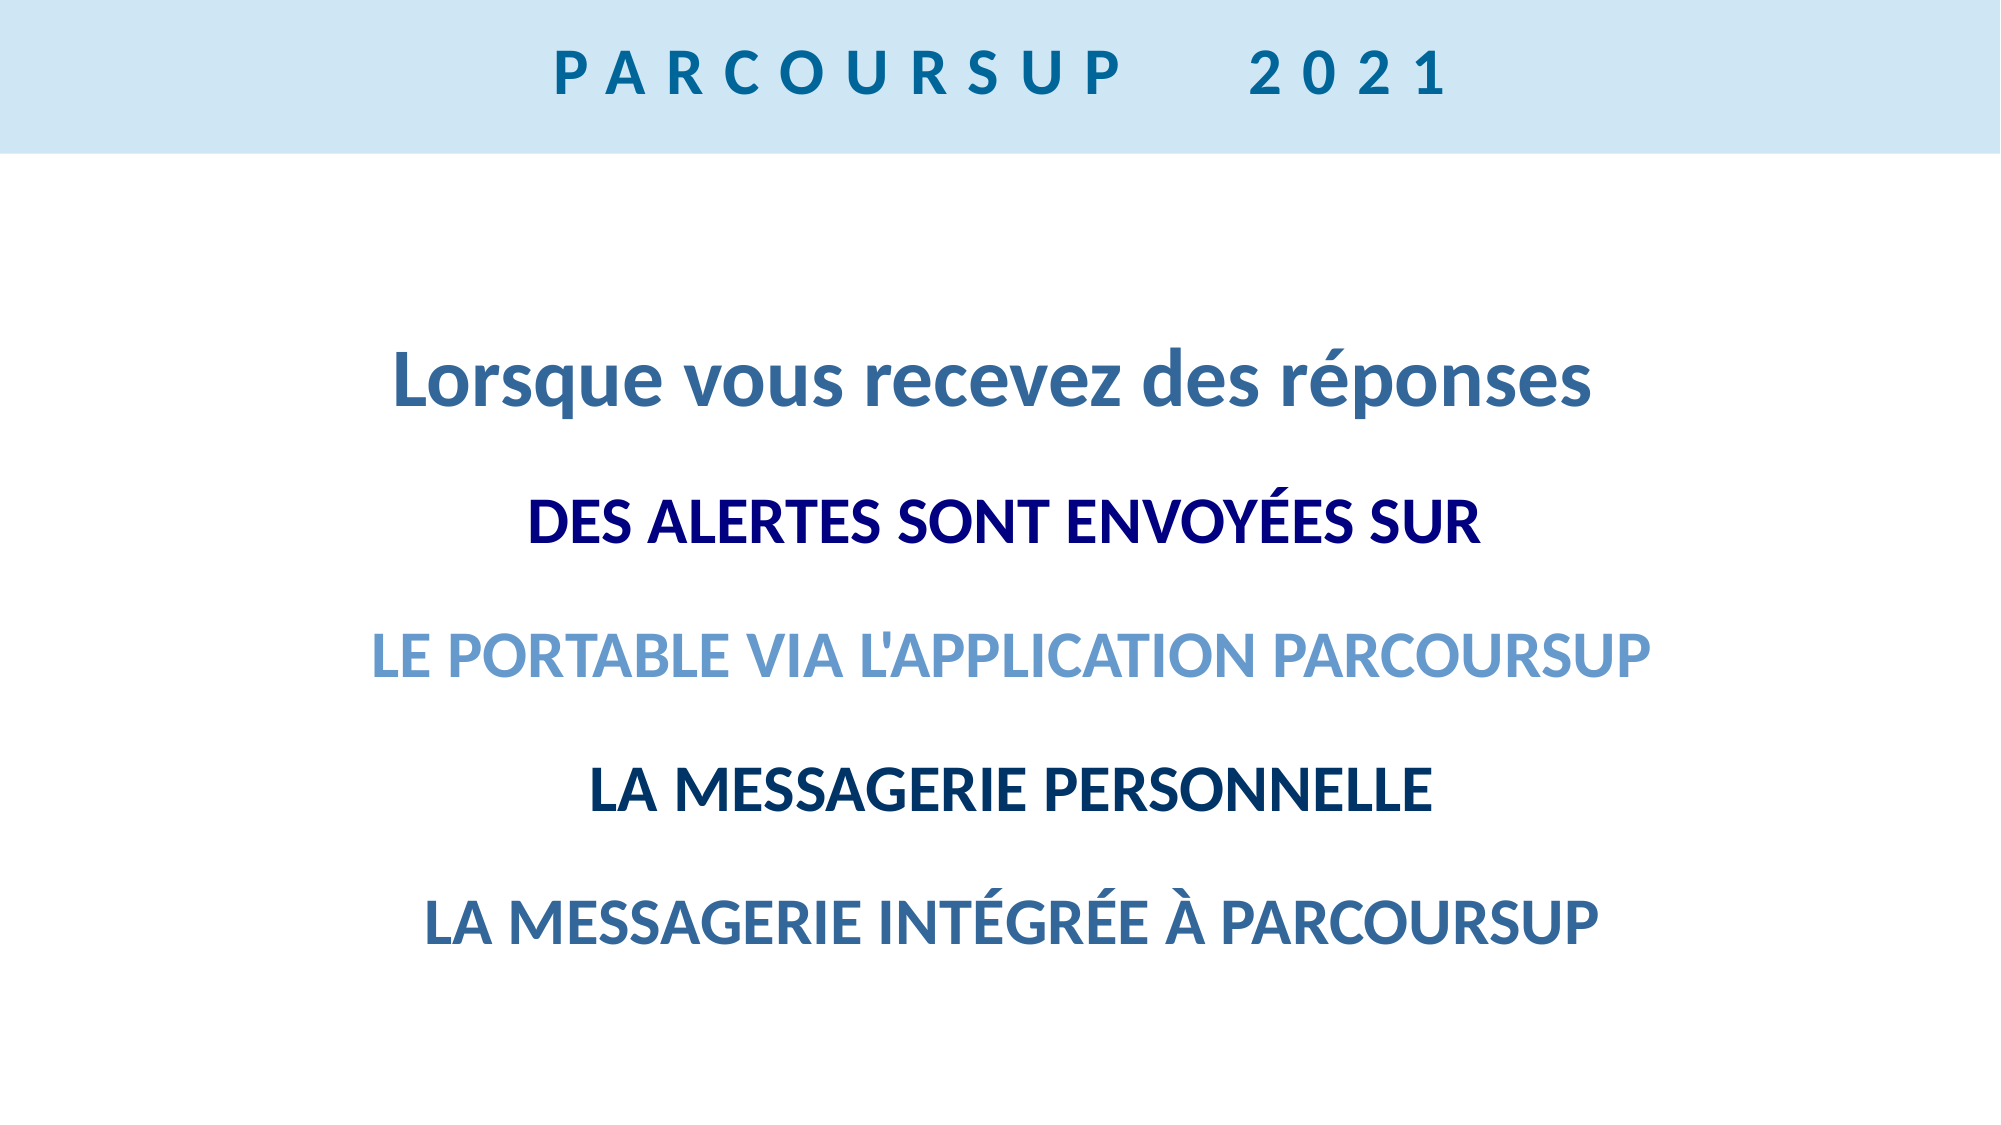

# PARCOURSUP 2021
Lorsque vous recevez des réponses 
DES ALERTES SONT ENVOYÉES SUR 
LE PORTABLE VIA L'APPLICATION PARCOURSUP
LA MESSAGERIE PERSONNELLE
LA MESSAGERIE INTÉGRÉE À PARCOURSUP